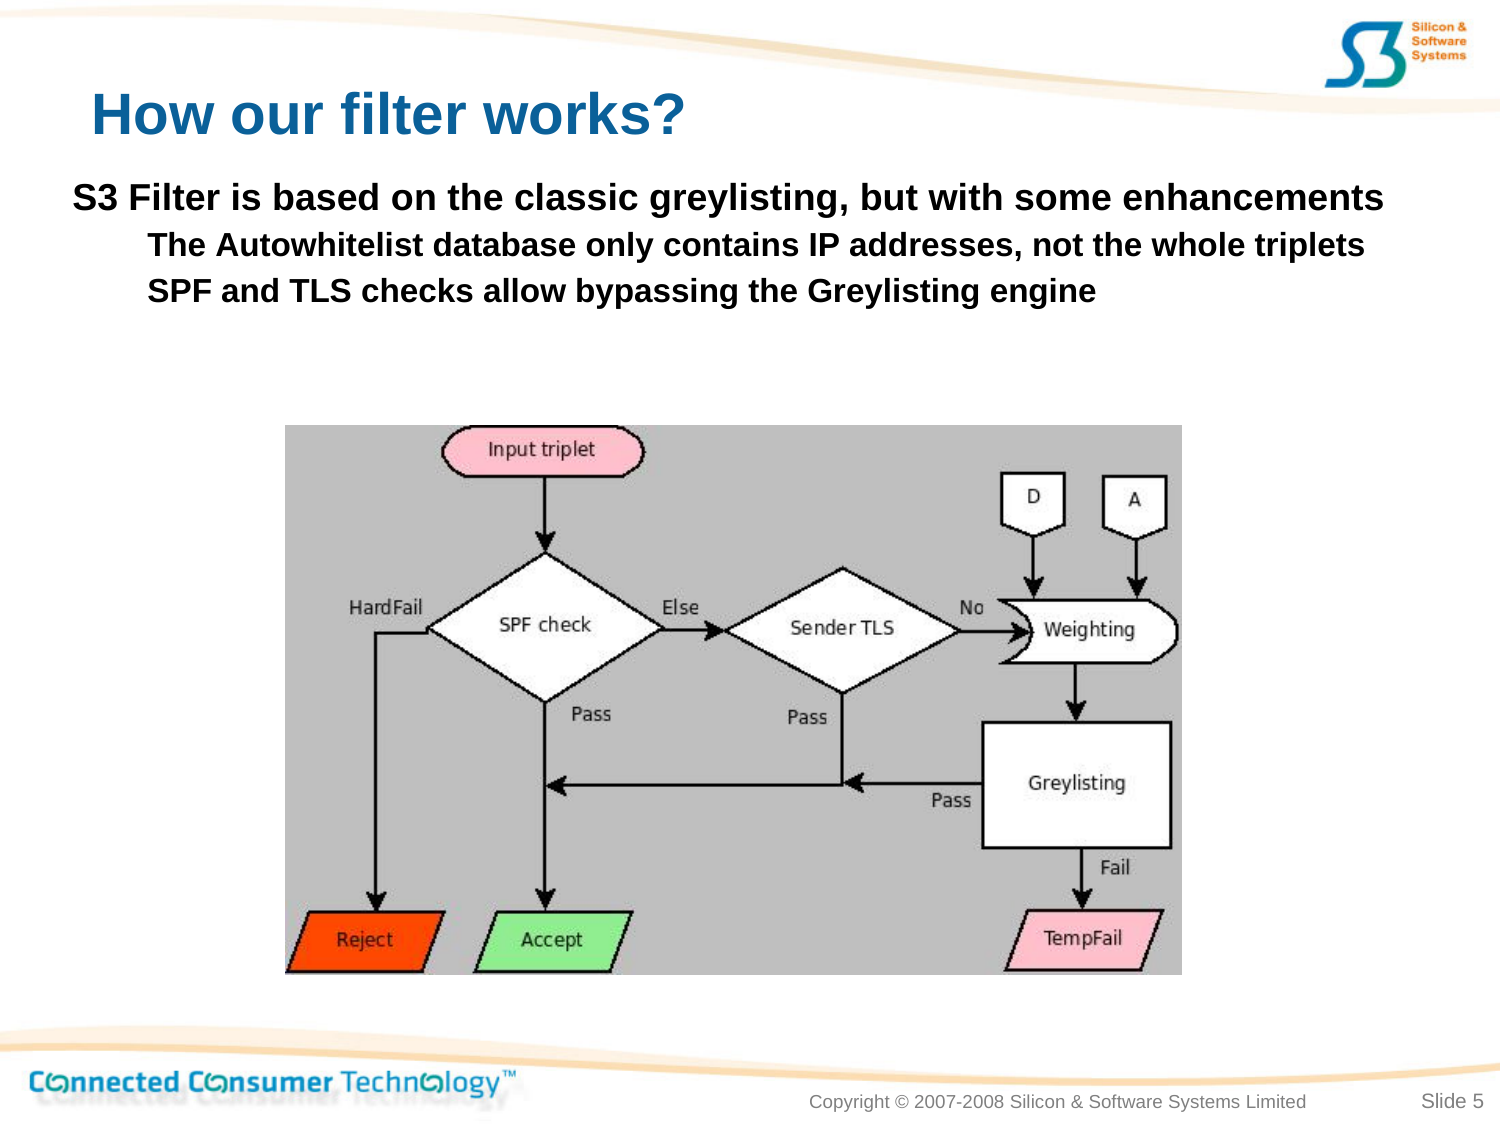

# How our filter works?
S3 Filter is based on the classic greylisting, but with some enhancements
The Autowhitelist database only contains IP addresses, not the whole triplets
SPF and TLS checks allow bypassing the Greylisting engine
5